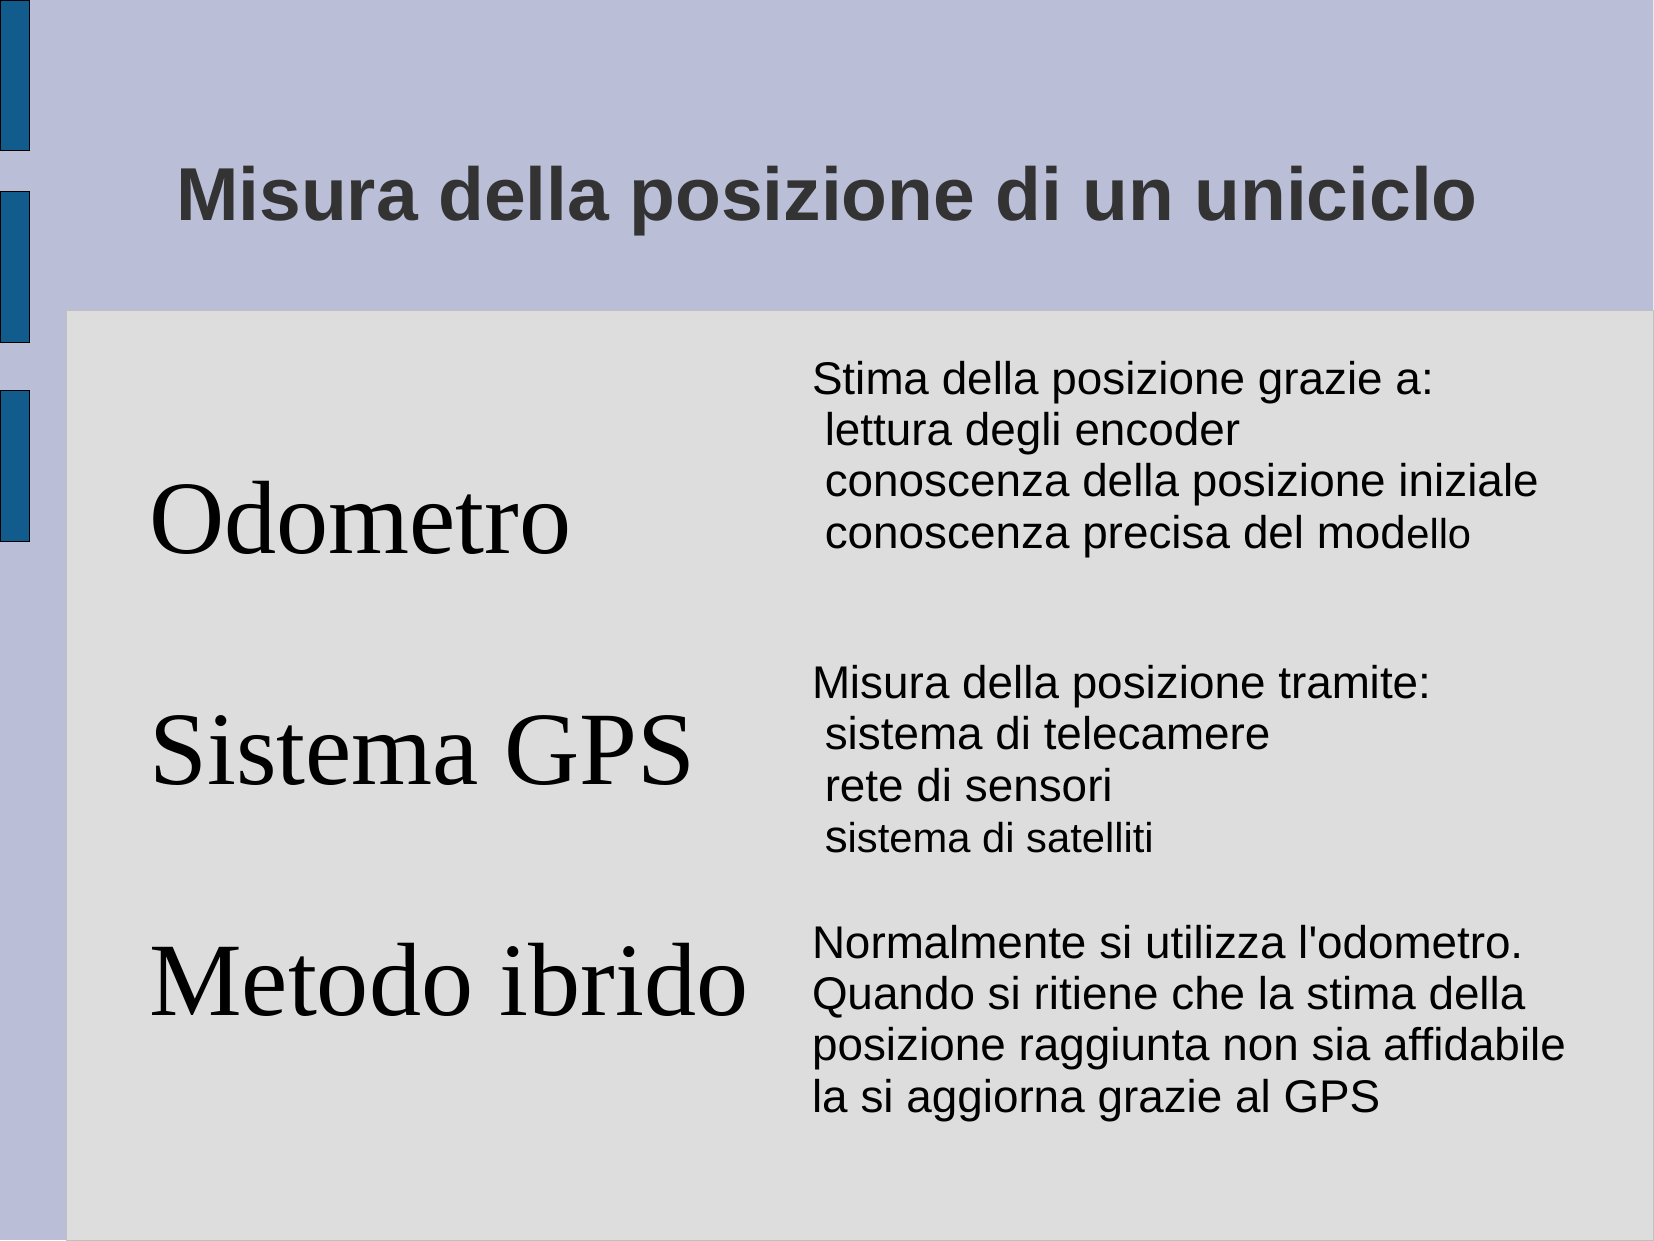

# Misura della posizione di un uniciclo
 Odometro
 Sistema GPS
 Metodo ibrido
Stima della posizione grazie a:
 lettura degli encoder
 conoscenza della posizione iniziale
 conoscenza precisa del modello
Misura della posizione tramite:
 sistema di telecamere
 rete di sensori
 sistema di satelliti
Normalmente si utilizza l'odometro.
Quando si ritiene che la stima della posizione raggiunta non sia affidabile la si aggiorna grazie al GPS